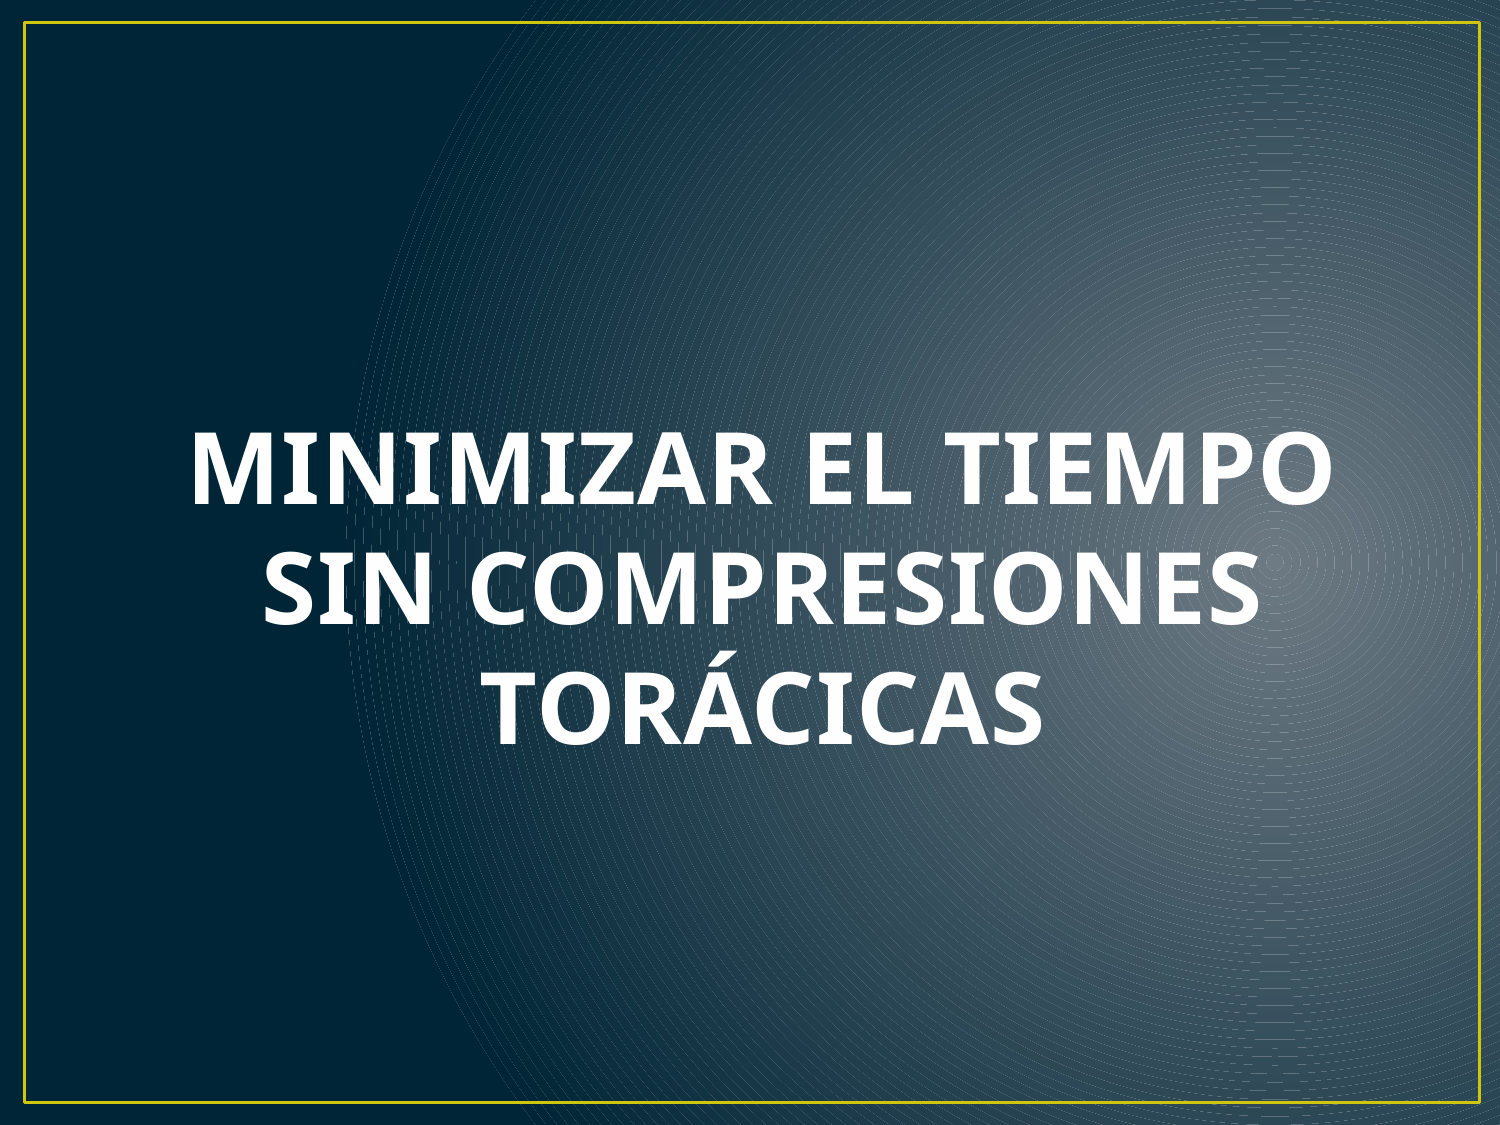

# MINIMIZAR EL TIEMPO SIN COMPRESIONES TORÁCICAS